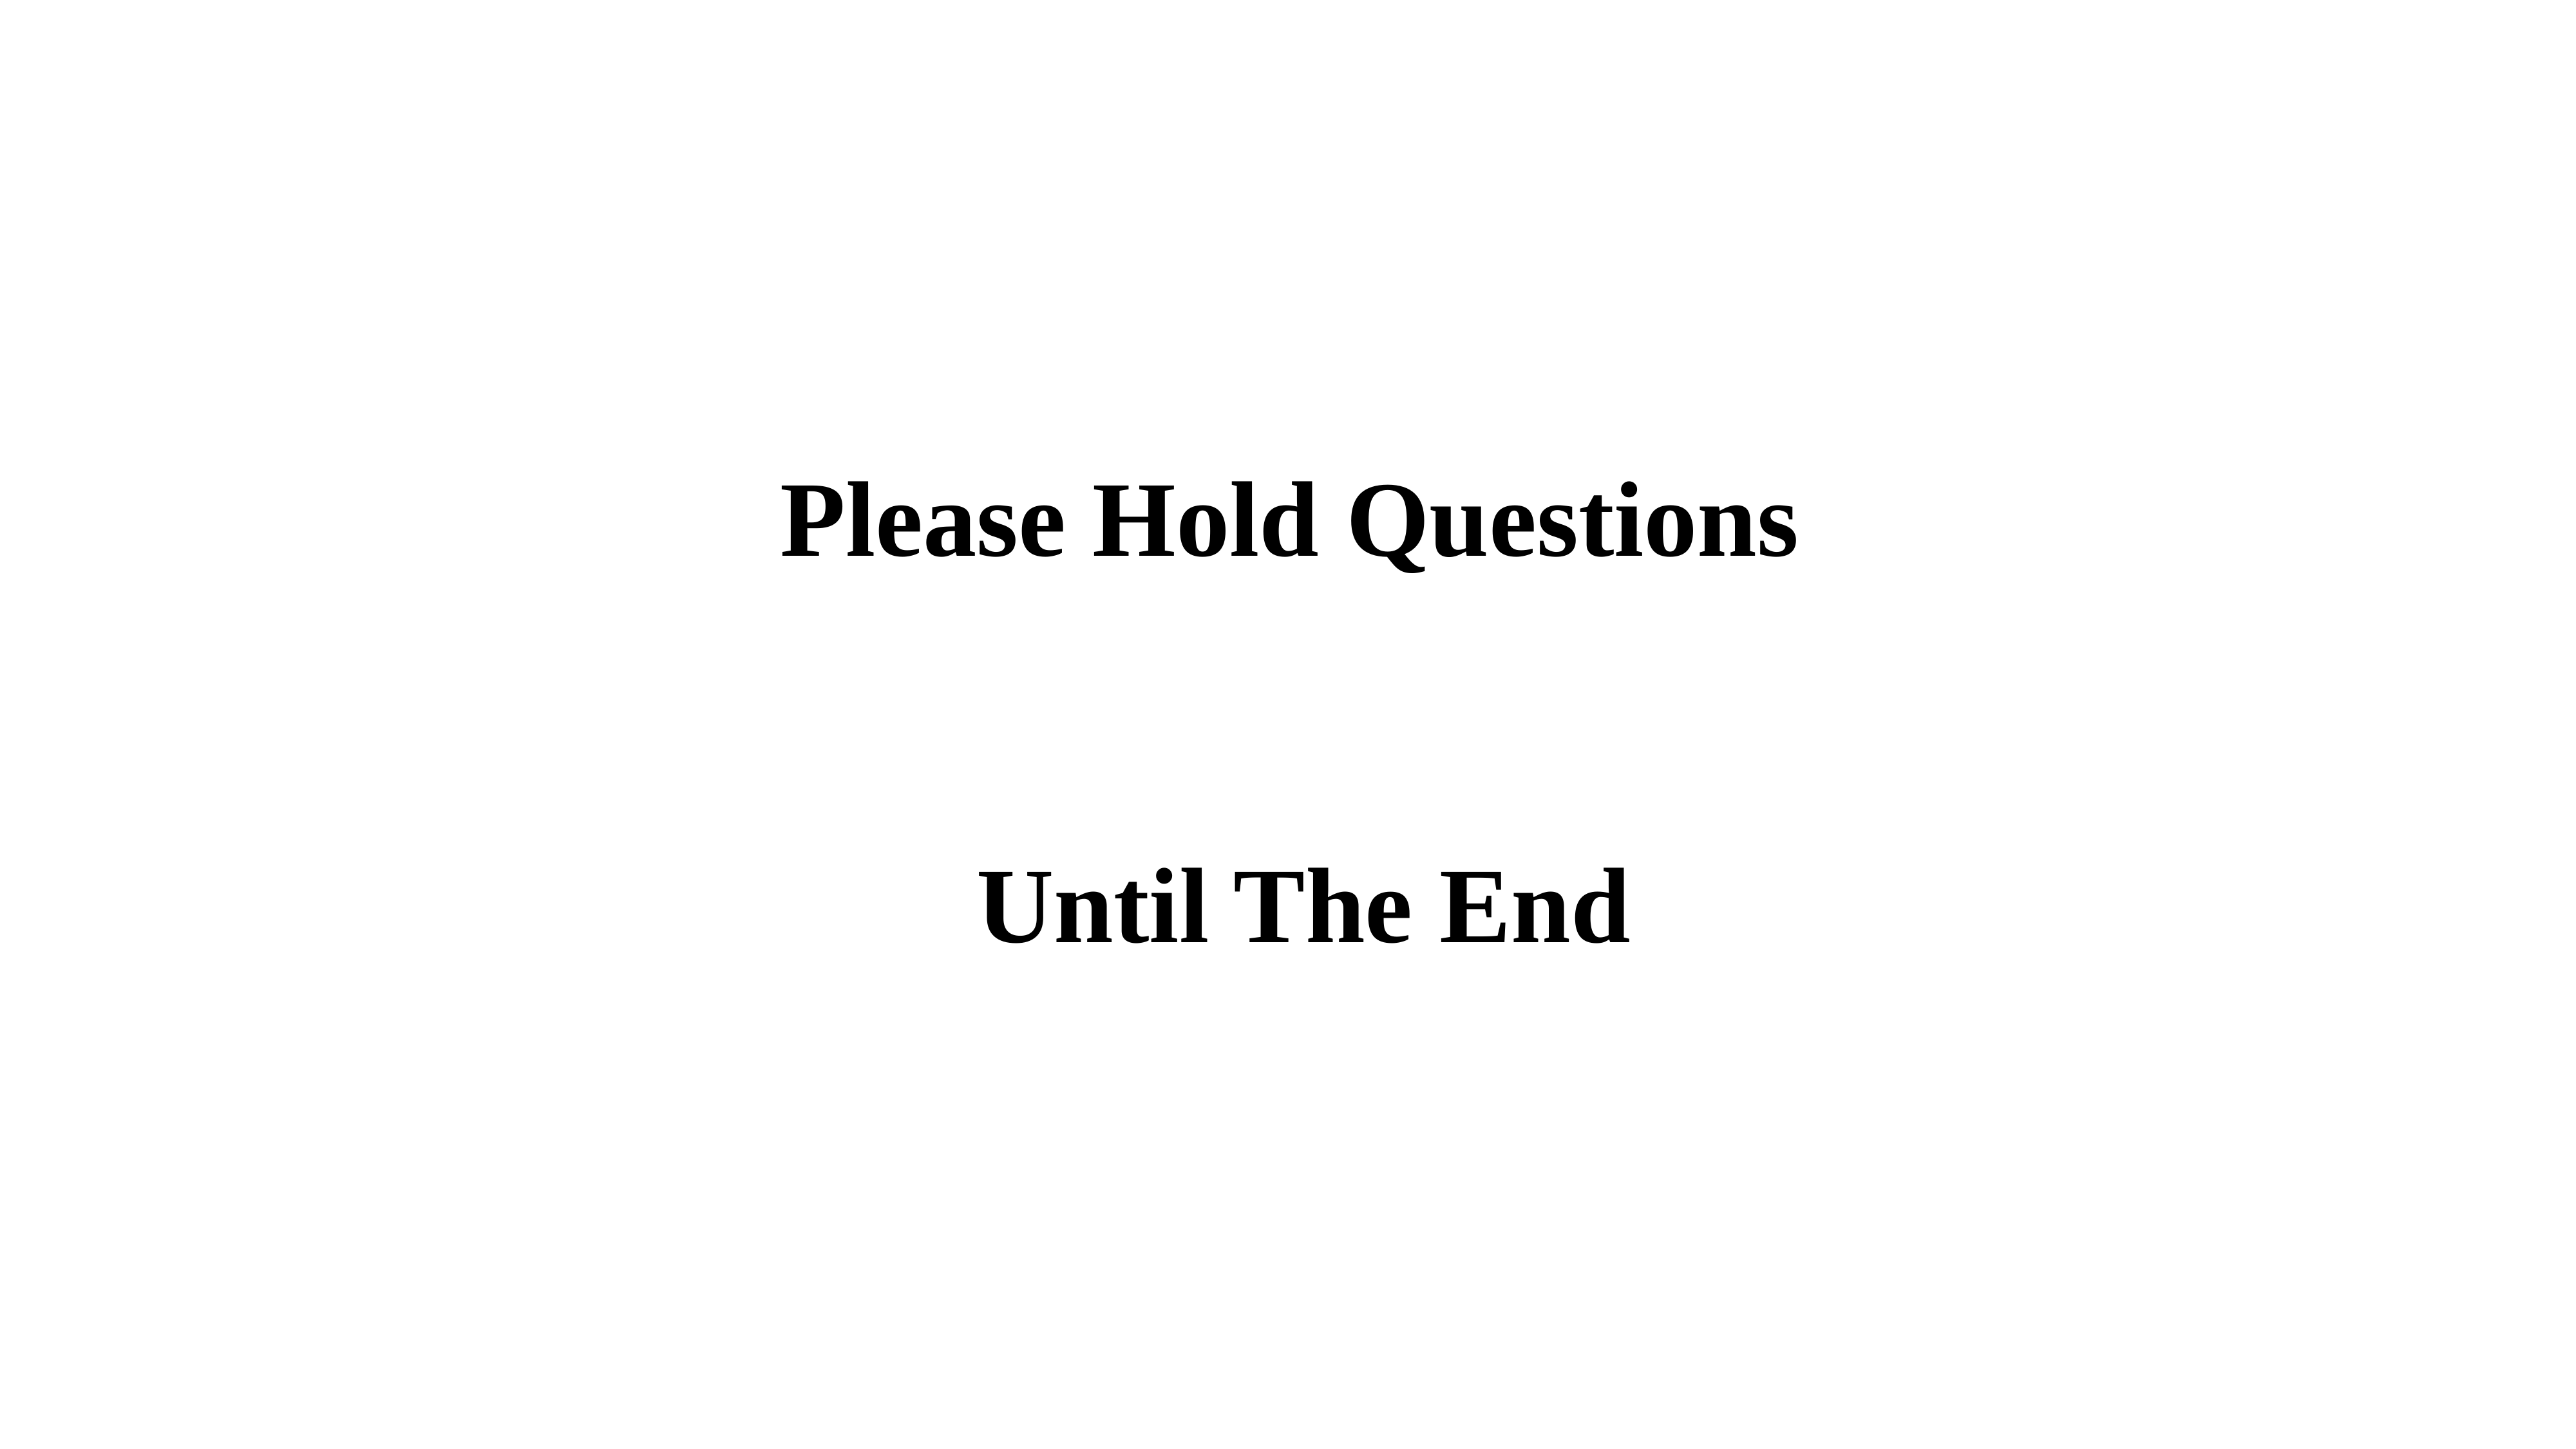

# Please Hold Questions Until The End